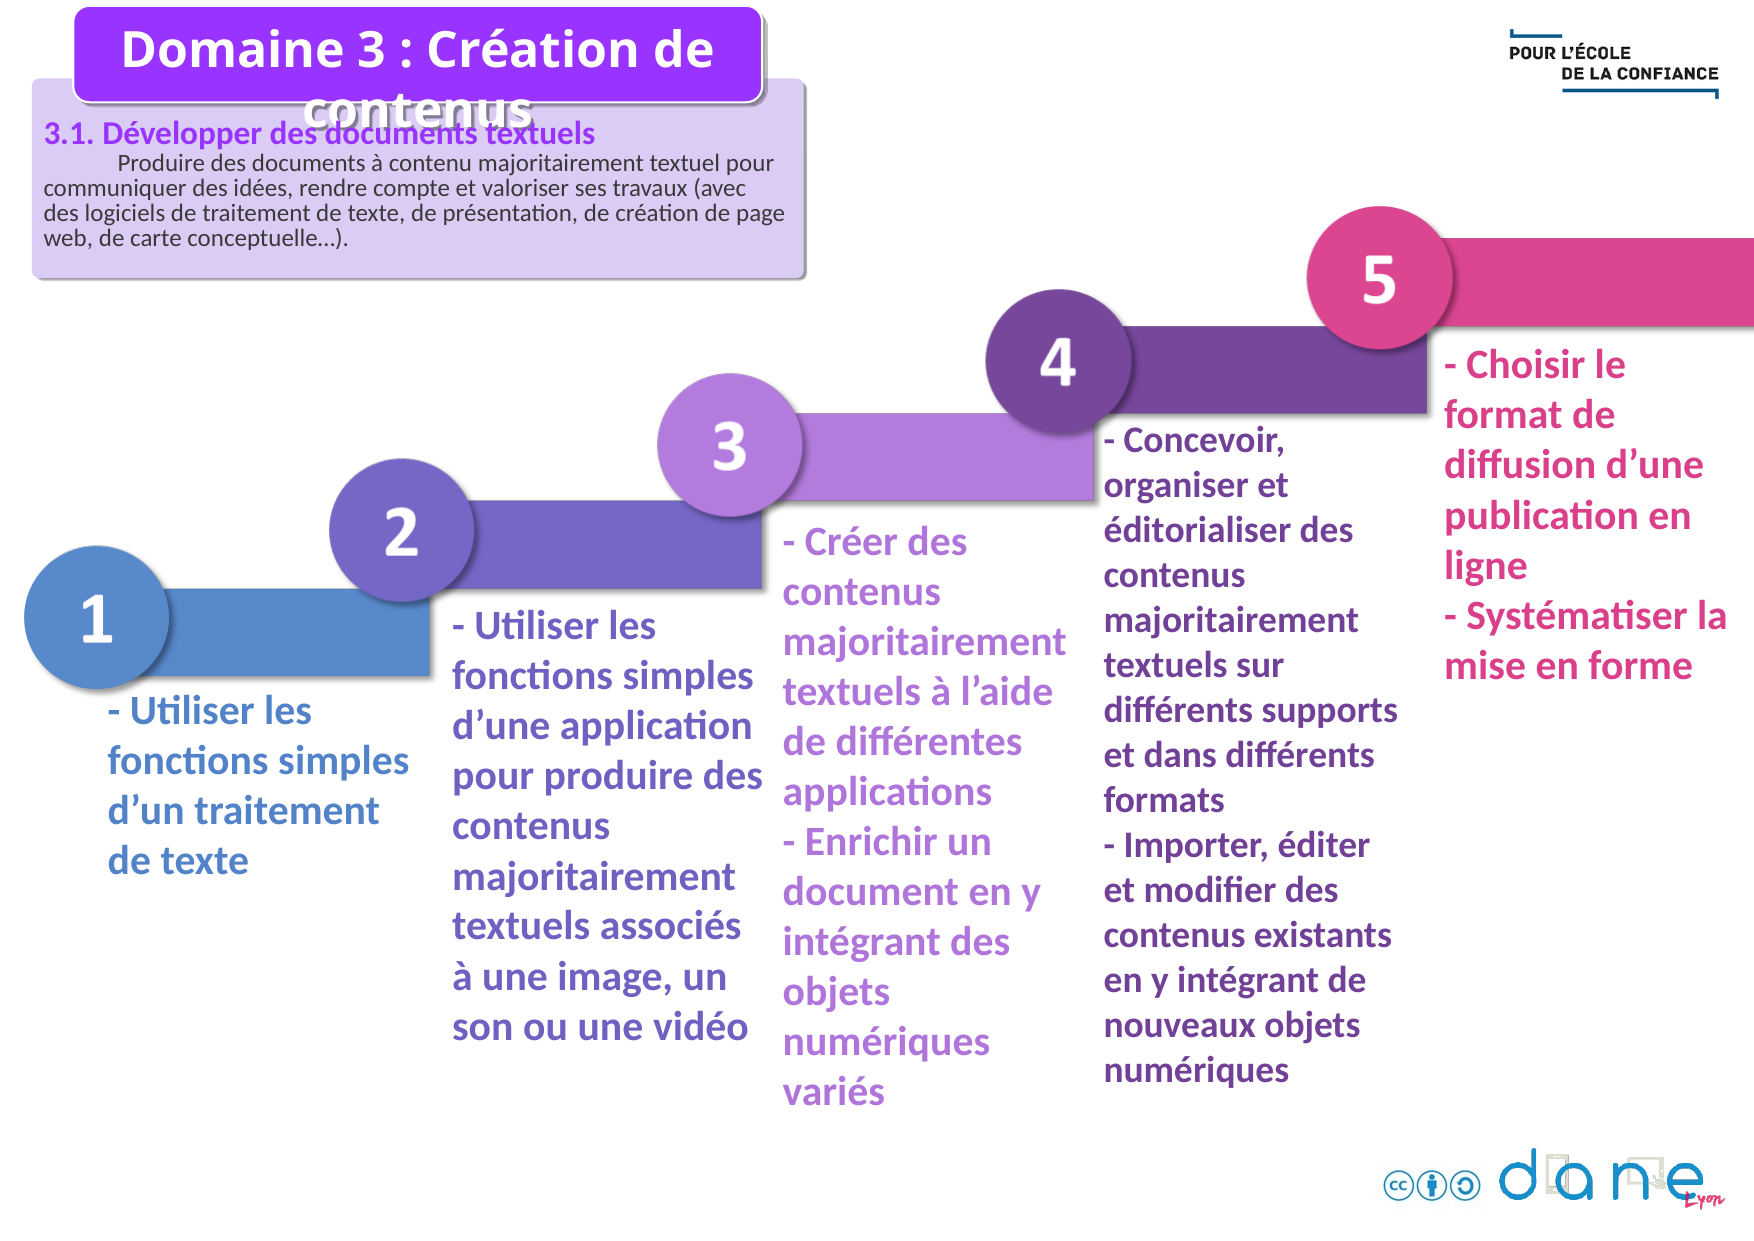

Domaine 3 : Création de contenus
3.1. Développer des documents textuels
	Produire des documents à contenu majoritairement textuel pour communiquer des idées, rendre compte et valoriser ses travaux (avec des logiciels de traitement de texte, de présentation, de création de page web, de carte conceptuelle…).
- Choisir le format de diffusion d’une publication en ligne
- Systématiser la mise en forme
- Concevoir, organiser et éditorialiser des contenus majoritairement textuels sur différents supports et dans différents formats
- Importer, éditer et modifier des contenus existants en y intégrant de nouveaux objets numériques
- Créer des contenus majoritairement textuels à l’aide de différentes applications
- Enrichir un document en y intégrant des objets numériques variés
- Utiliser les fonctions simples d’une application pour produire des contenus majoritairement textuels associés à une image, un son ou une vidéo
- Utiliser les fonctions simples d’un traitement de texte